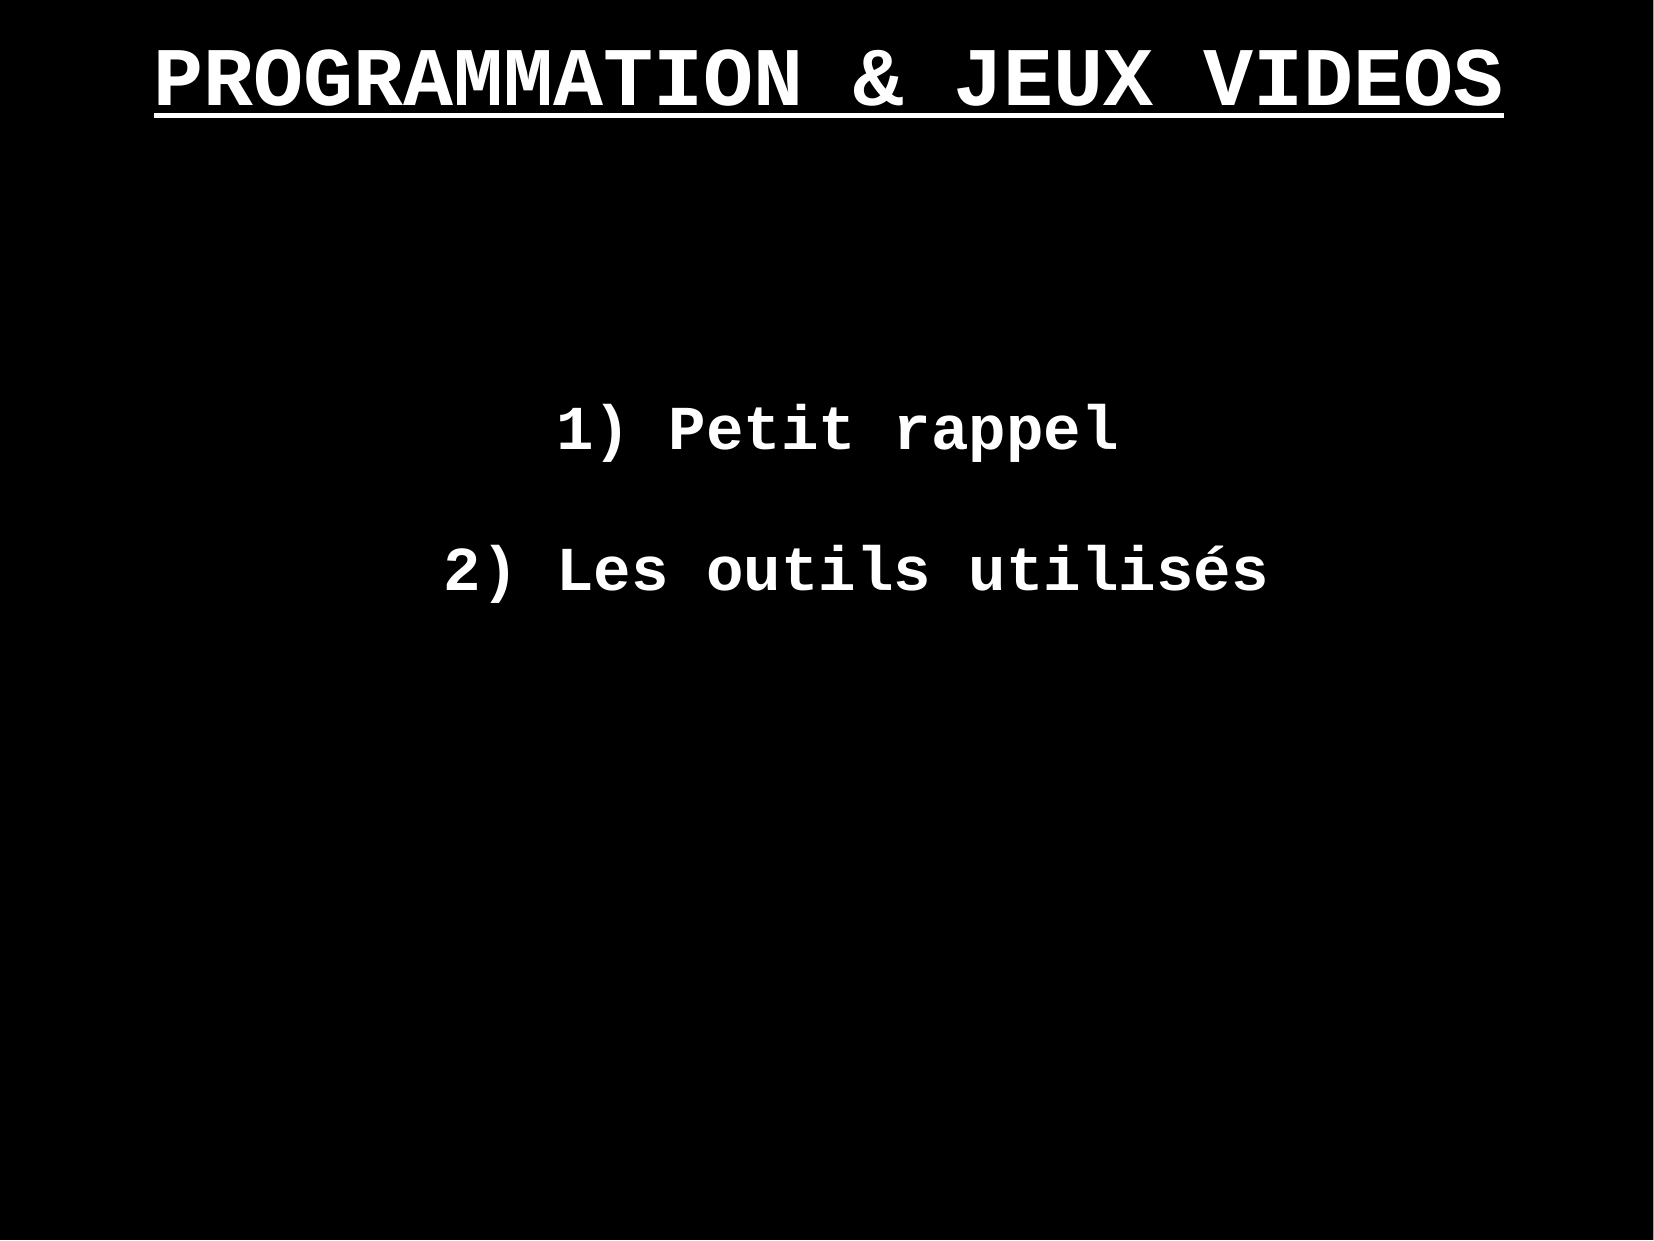

PROGRAMMATION & JEUX VIDEOS
1) Petit rappel
2) Les outils utilisés